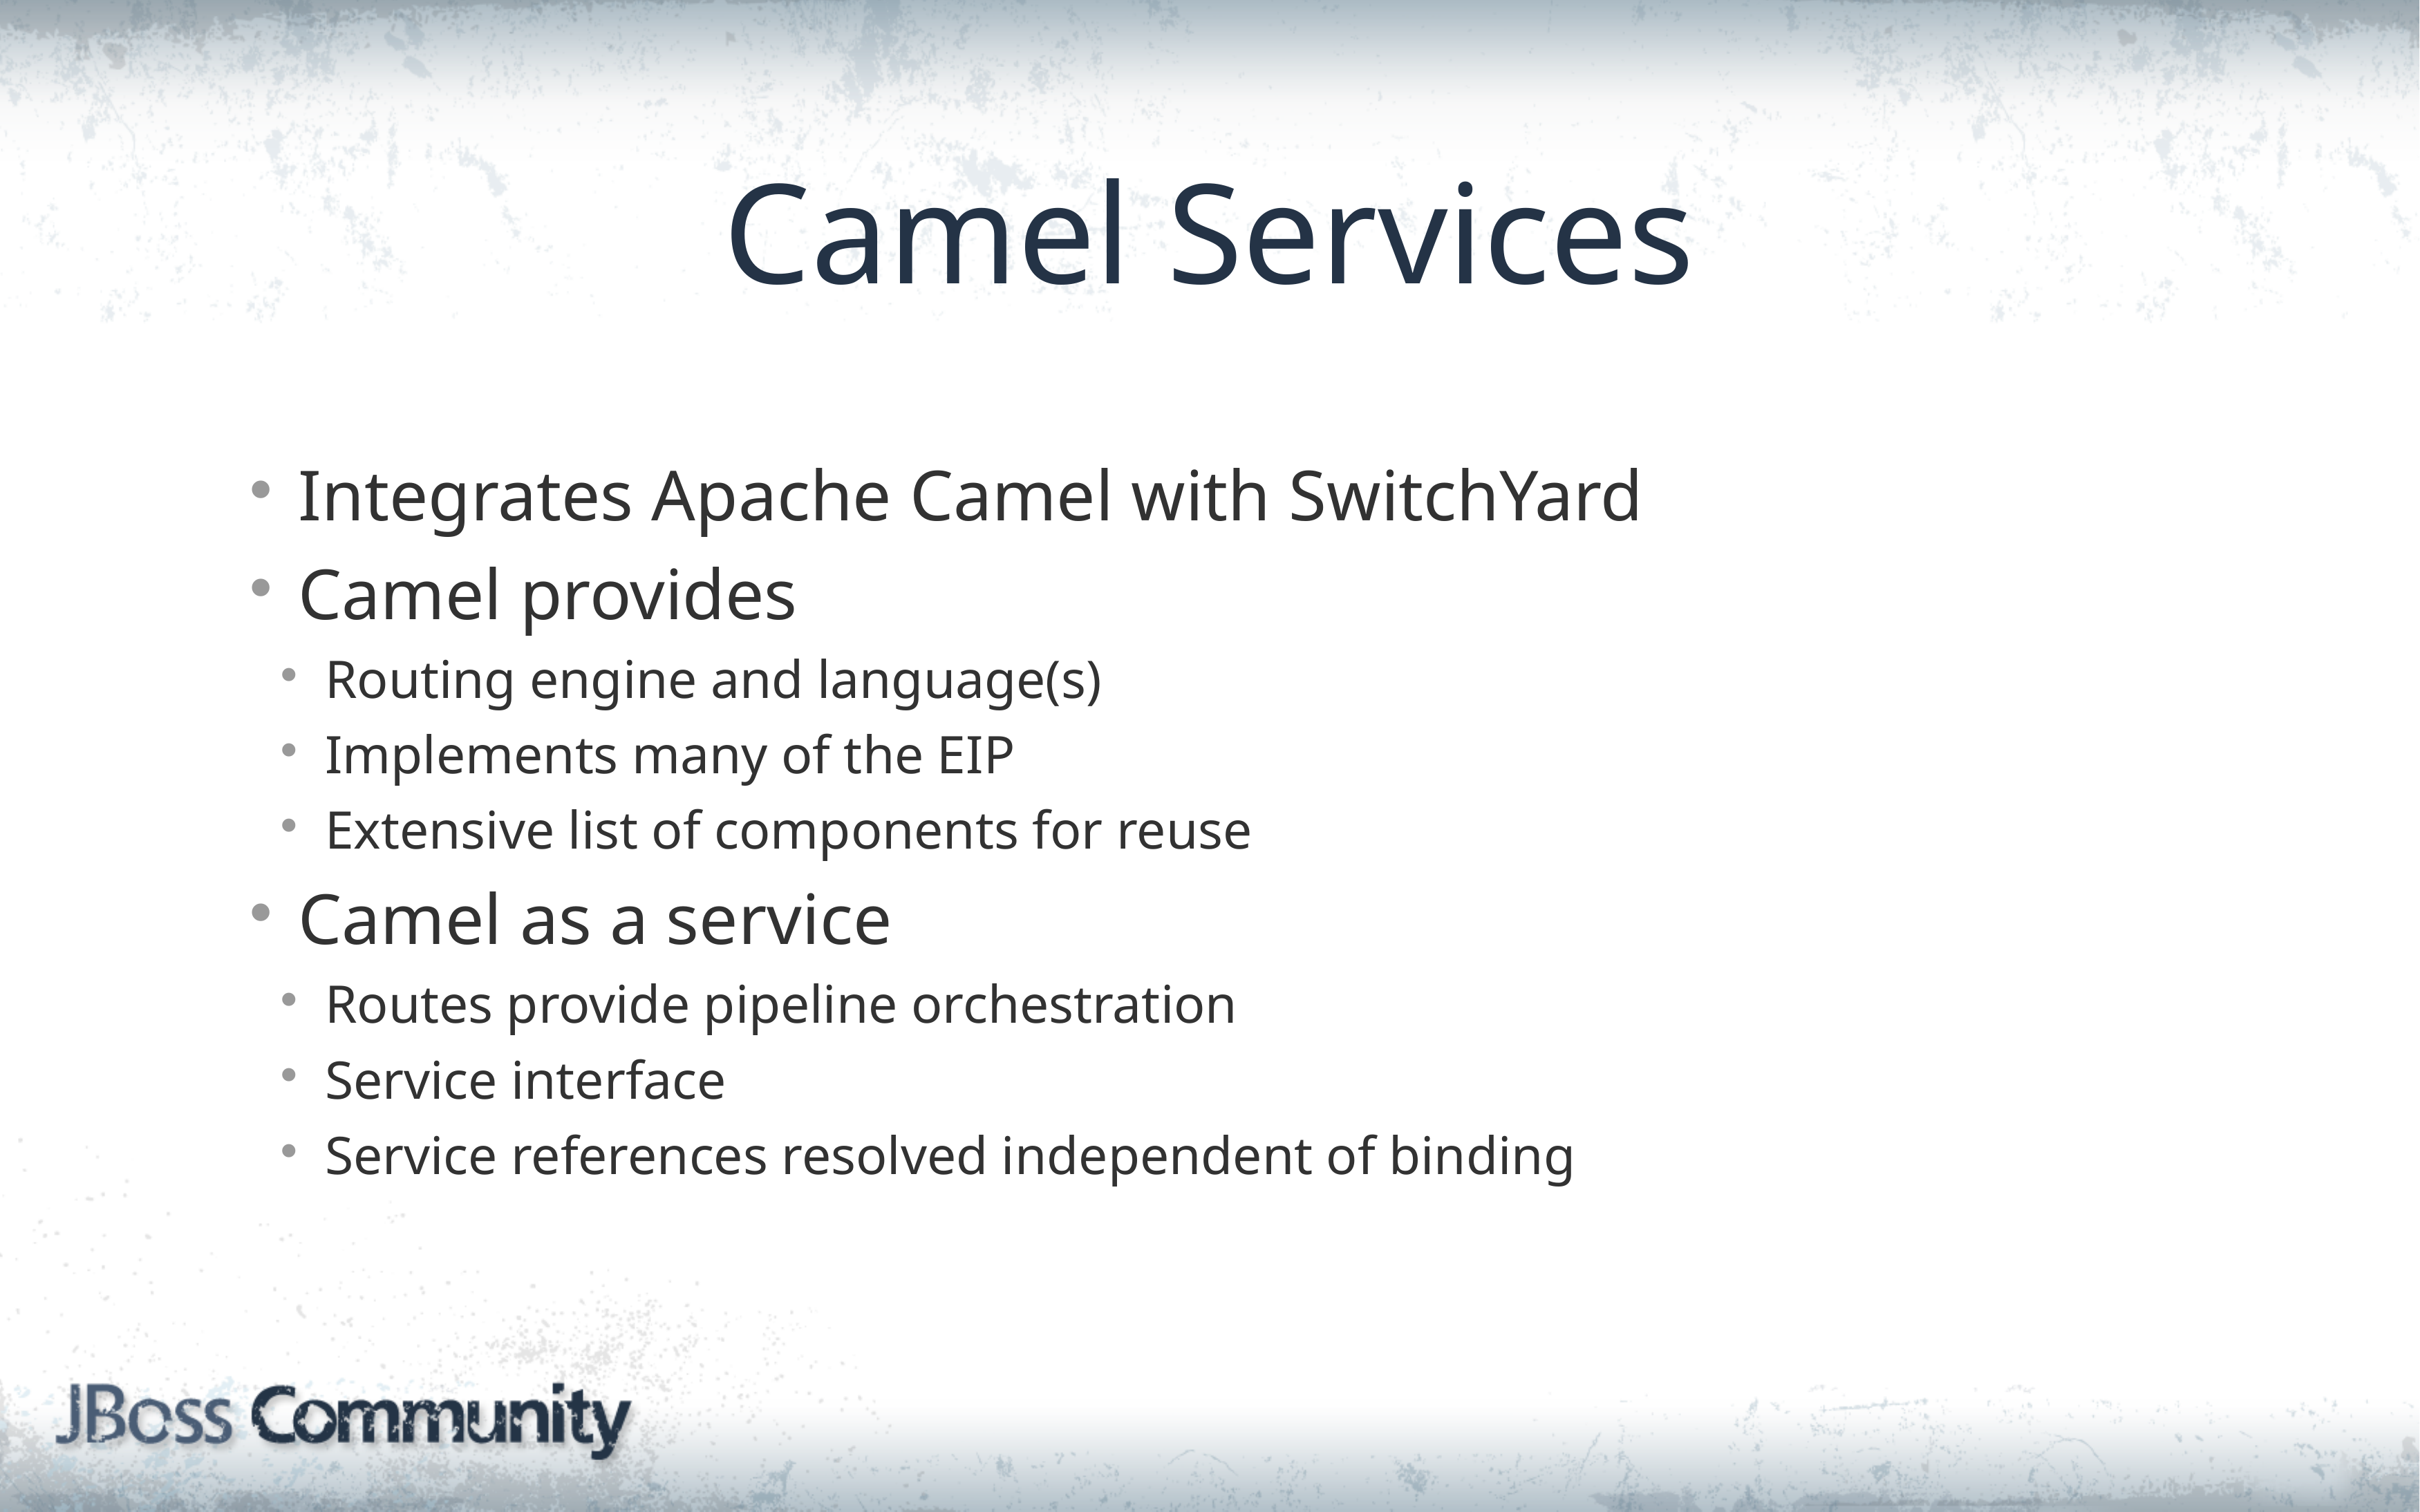

# Camel Services
 Integrates Apache Camel with SwitchYard
 Camel provides
 Routing engine and language(s)
 Implements many of the EIP
 Extensive list of components for reuse
 Camel as a service
 Routes provide pipeline orchestration
 Service interface
 Service references resolved independent of binding